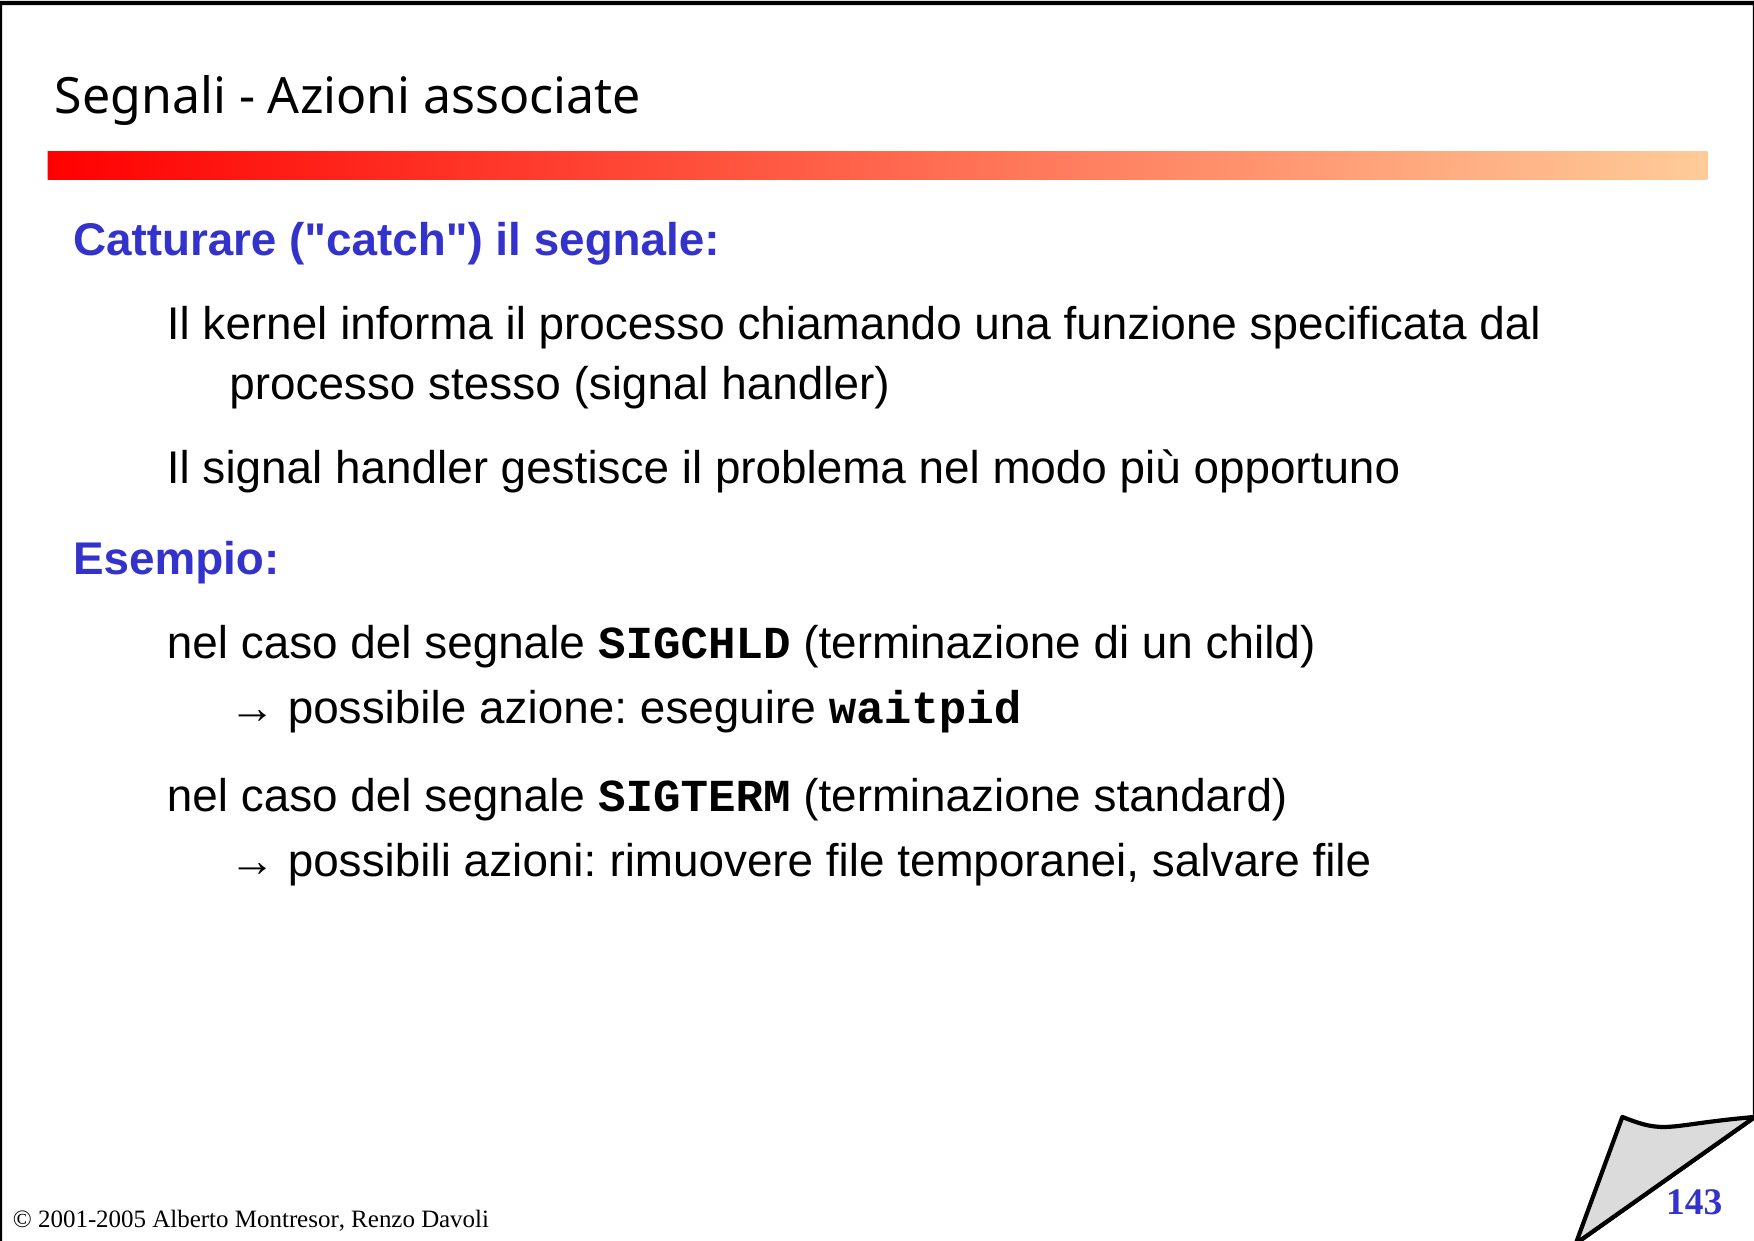

# Segnali - Azioni associate
Catturare ("catch") il segnale:
Il kernel informa il processo chiamando una funzione specificata dal processo stesso (signal handler)
Il signal handler gestisce il problema nel modo più opportuno
Esempio:
nel caso del segnale SIGCHLD (terminazione di un child)
→ possibile azione: eseguire waitpid
nel caso del segnale SIGTERM (terminazione standard)
→ possibili azioni: rimuovere file temporanei, salvare file